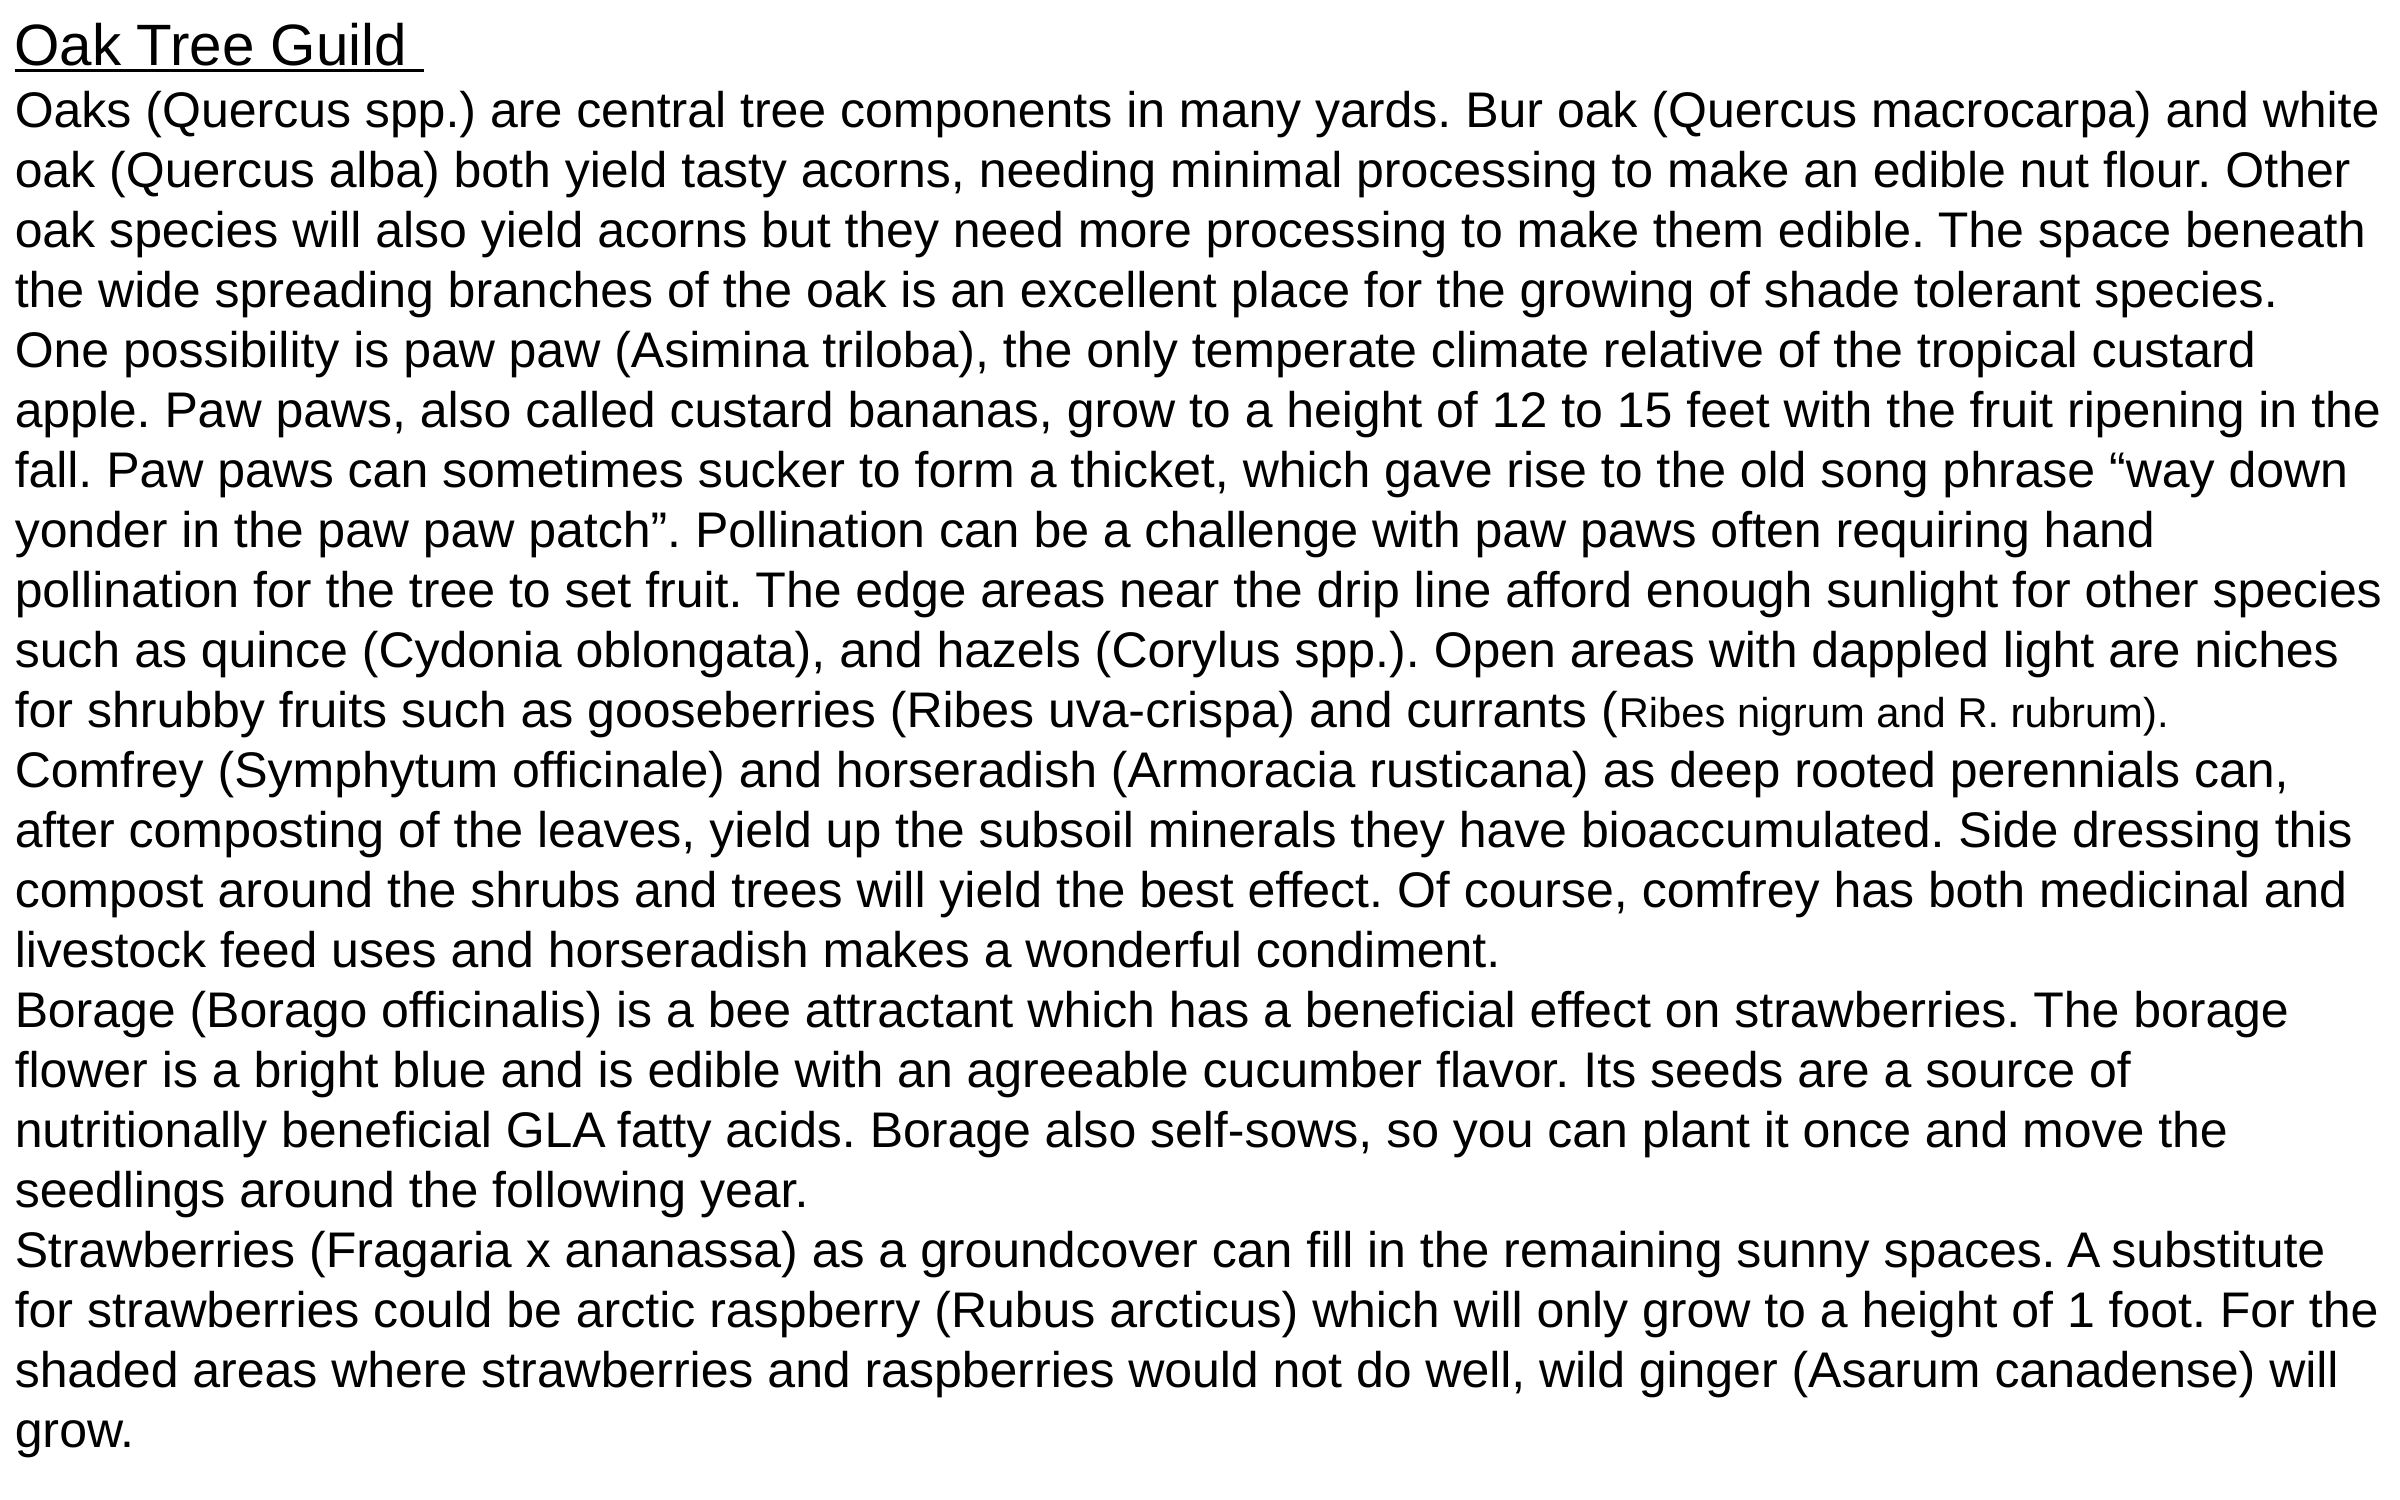

Oak Tree Guild
Oaks (Quercus spp.) are central tree components in many yards. Bur oak (Quercus macrocarpa) and white oak (Quercus alba) both yield tasty acorns, needing minimal processing to make an edible nut flour. Other oak species will also yield acorns but they need more processing to make them edible. The space beneath the wide spreading branches of the oak is an excellent place for the growing of shade tolerant species.
One possibility is paw paw (Asimina triloba), the only temperate climate relative of the tropical custard apple. Paw paws, also called custard bananas, grow to a height of 12 to 15 feet with the fruit ripening in the fall. Paw paws can sometimes sucker to form a thicket, which gave rise to the old song phrase “way down yonder in the paw paw patch”. Pollination can be a challenge with paw paws often requiring hand pollination for the tree to set fruit. The edge areas near the drip line afford enough sunlight for other species such as quince (Cydonia oblongata), and hazels (Corylus spp.). Open areas with dappled light are niches for shrubby fruits such as gooseberries (Ribes uva-crispa) and currants (Ribes nigrum and R. rubrum).
Comfrey (Symphytum officinale) and horseradish (Armoracia rusticana) as deep rooted perennials can, after composting of the leaves, yield up the subsoil minerals they have bioaccumulated. Side dressing this compost around the shrubs and trees will yield the best effect. Of course, comfrey has both medicinal and livestock feed uses and horseradish makes a wonderful condiment.
Borage (Borago officinalis) is a bee attractant which has a beneficial effect on strawberries. The borage flower is a bright blue and is edible with an agreeable cucumber flavor. Its seeds are a source of nutritionally beneficial GLA fatty acids. Borage also self-sows, so you can plant it once and move the seedlings around the following year.
Strawberries (Fragaria x ananassa) as a groundcover can fill in the remaining sunny spaces. A substitute for strawberries could be arctic raspberry (Rubus arcticus) which will only grow to a height of 1 foot. For the shaded areas where strawberries and raspberries would not do well, wild ginger (Asarum canadense) will grow.